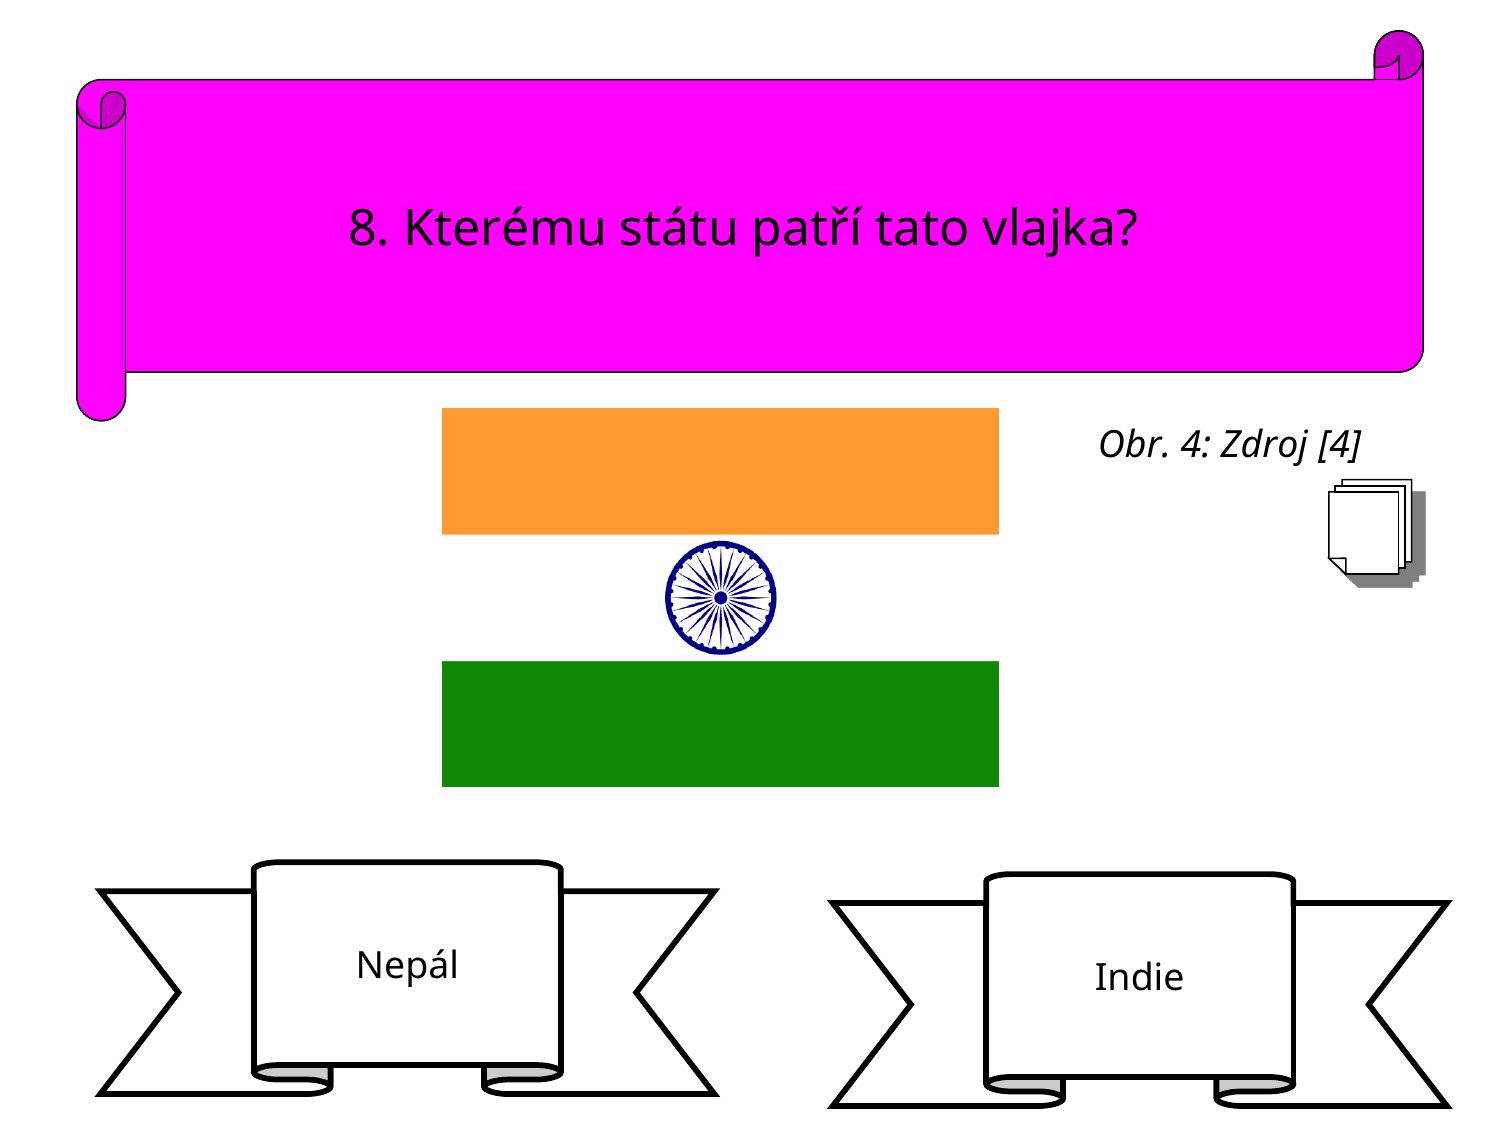

8. Kterému státu patří tato vlajka?
Obr. 4: Zdroj [4]
Nepál
Indie